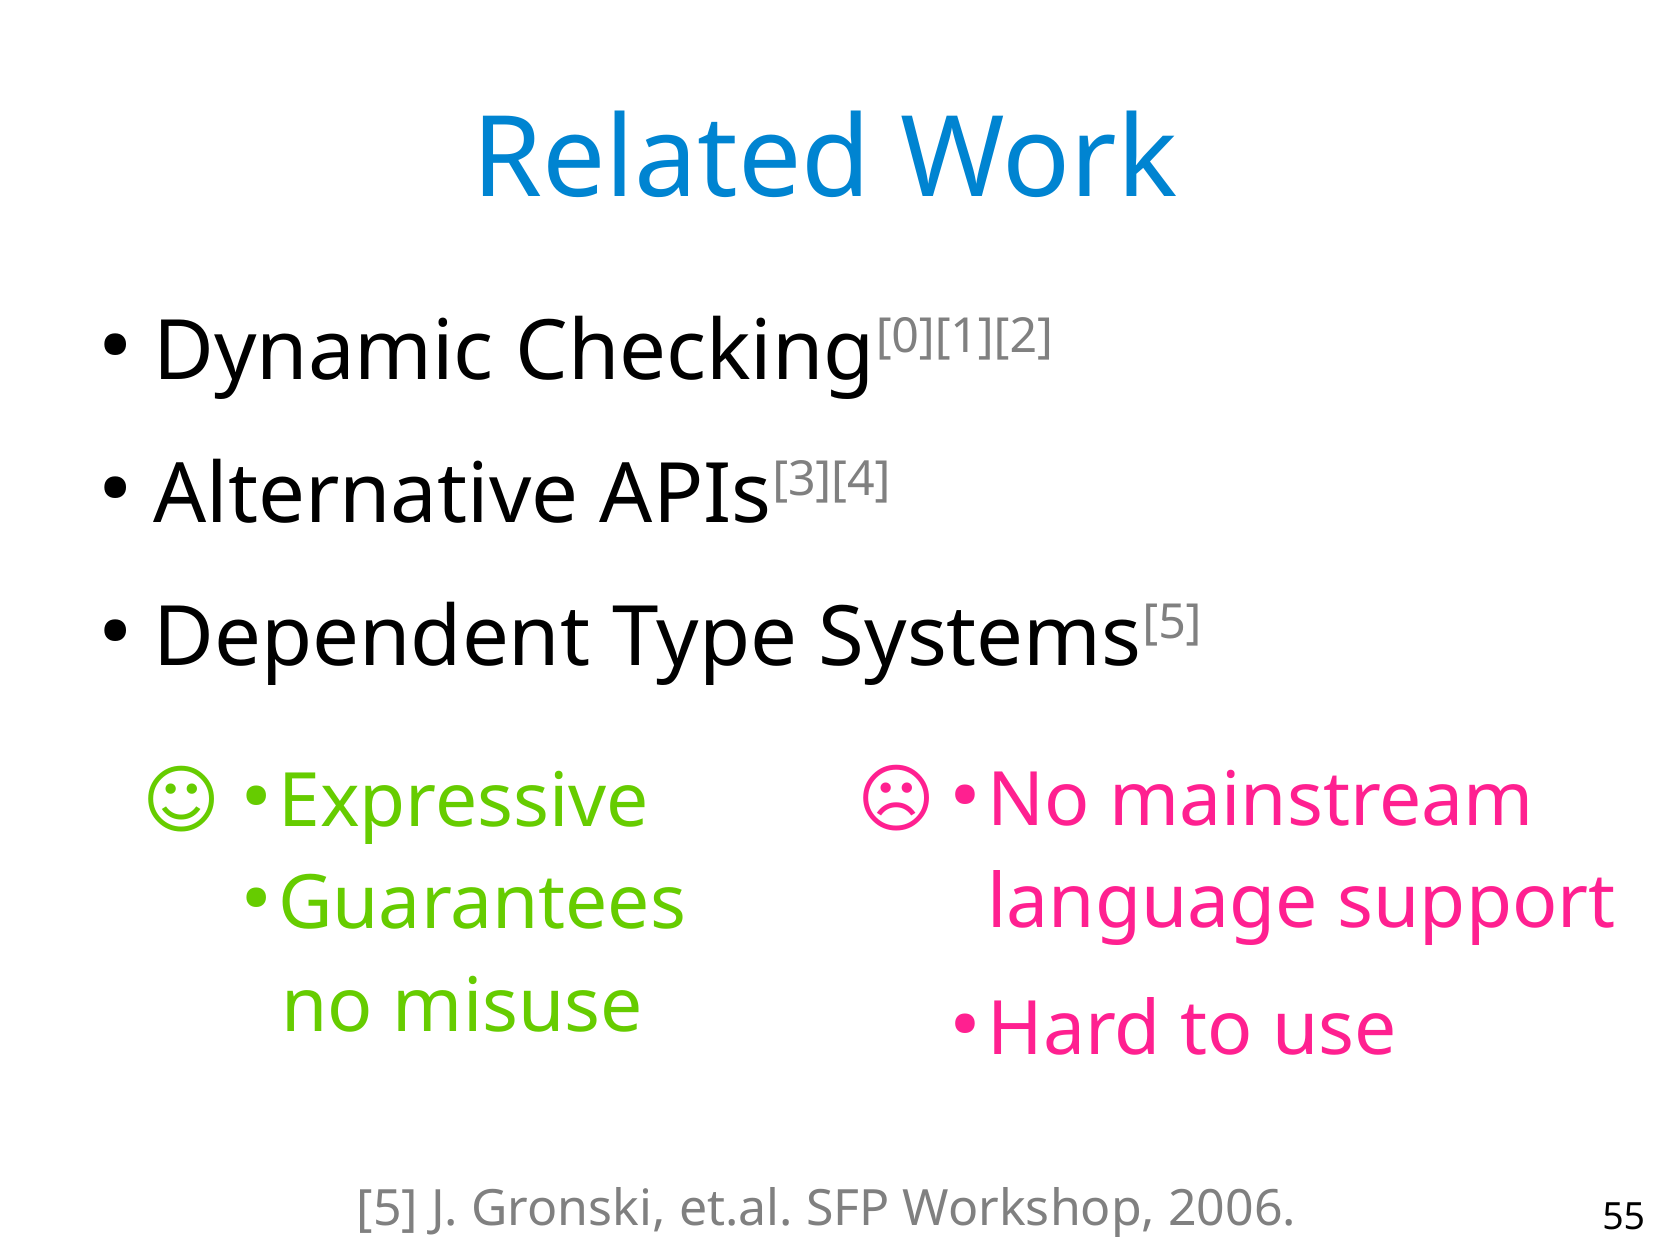

# Related Work
Dynamic Checking[0][1][2]
Alternative APIs[3][4]
Dependent Type Systems[5]
☹
No mainstream language support
Hard to use
☺
Expressive
Guarantees
 no misuse
[5] J. Gronski, et.al. SFP Workshop, 2006.
55